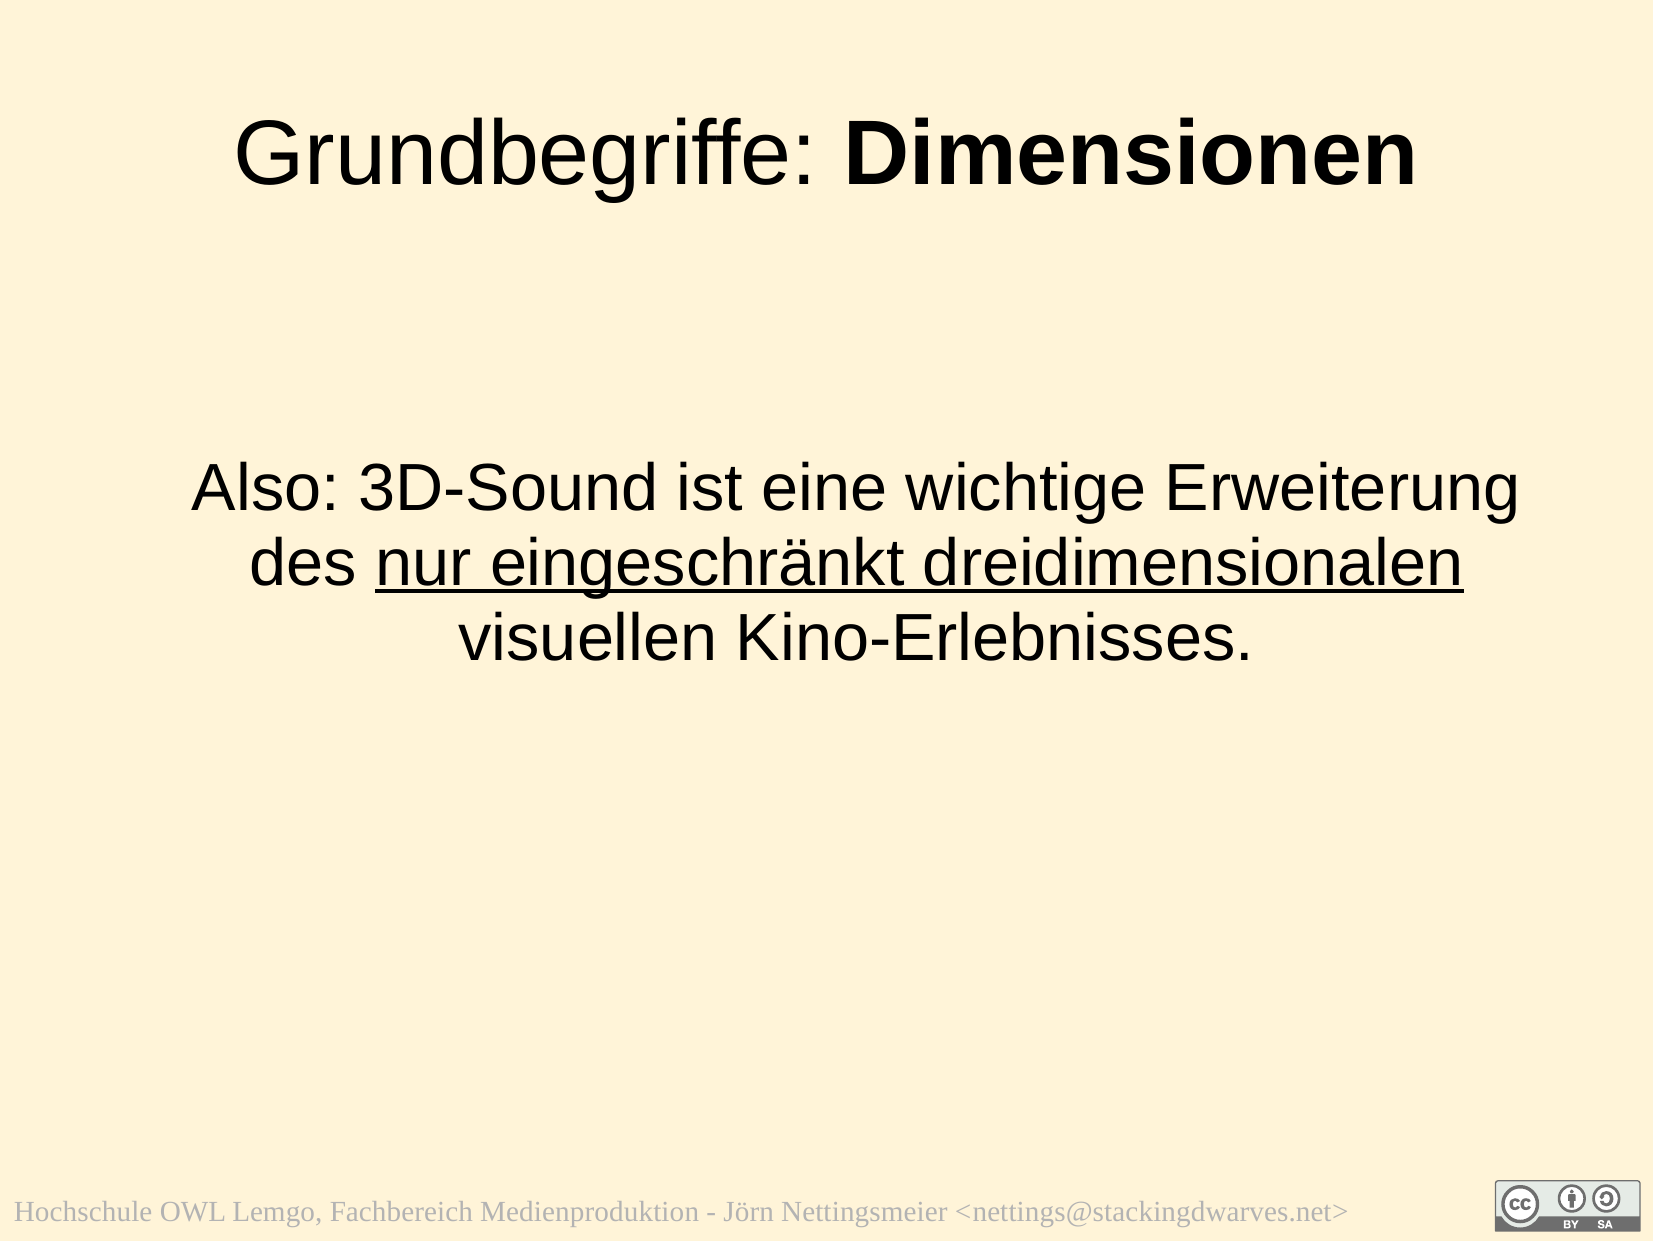

# Grundbegriffe: Dimensionen
Also: 3D-Sound ist eine wichtige Erweiterung
des nur eingeschränkt dreidimensionalen
visuellen Kino-Erlebnisses.